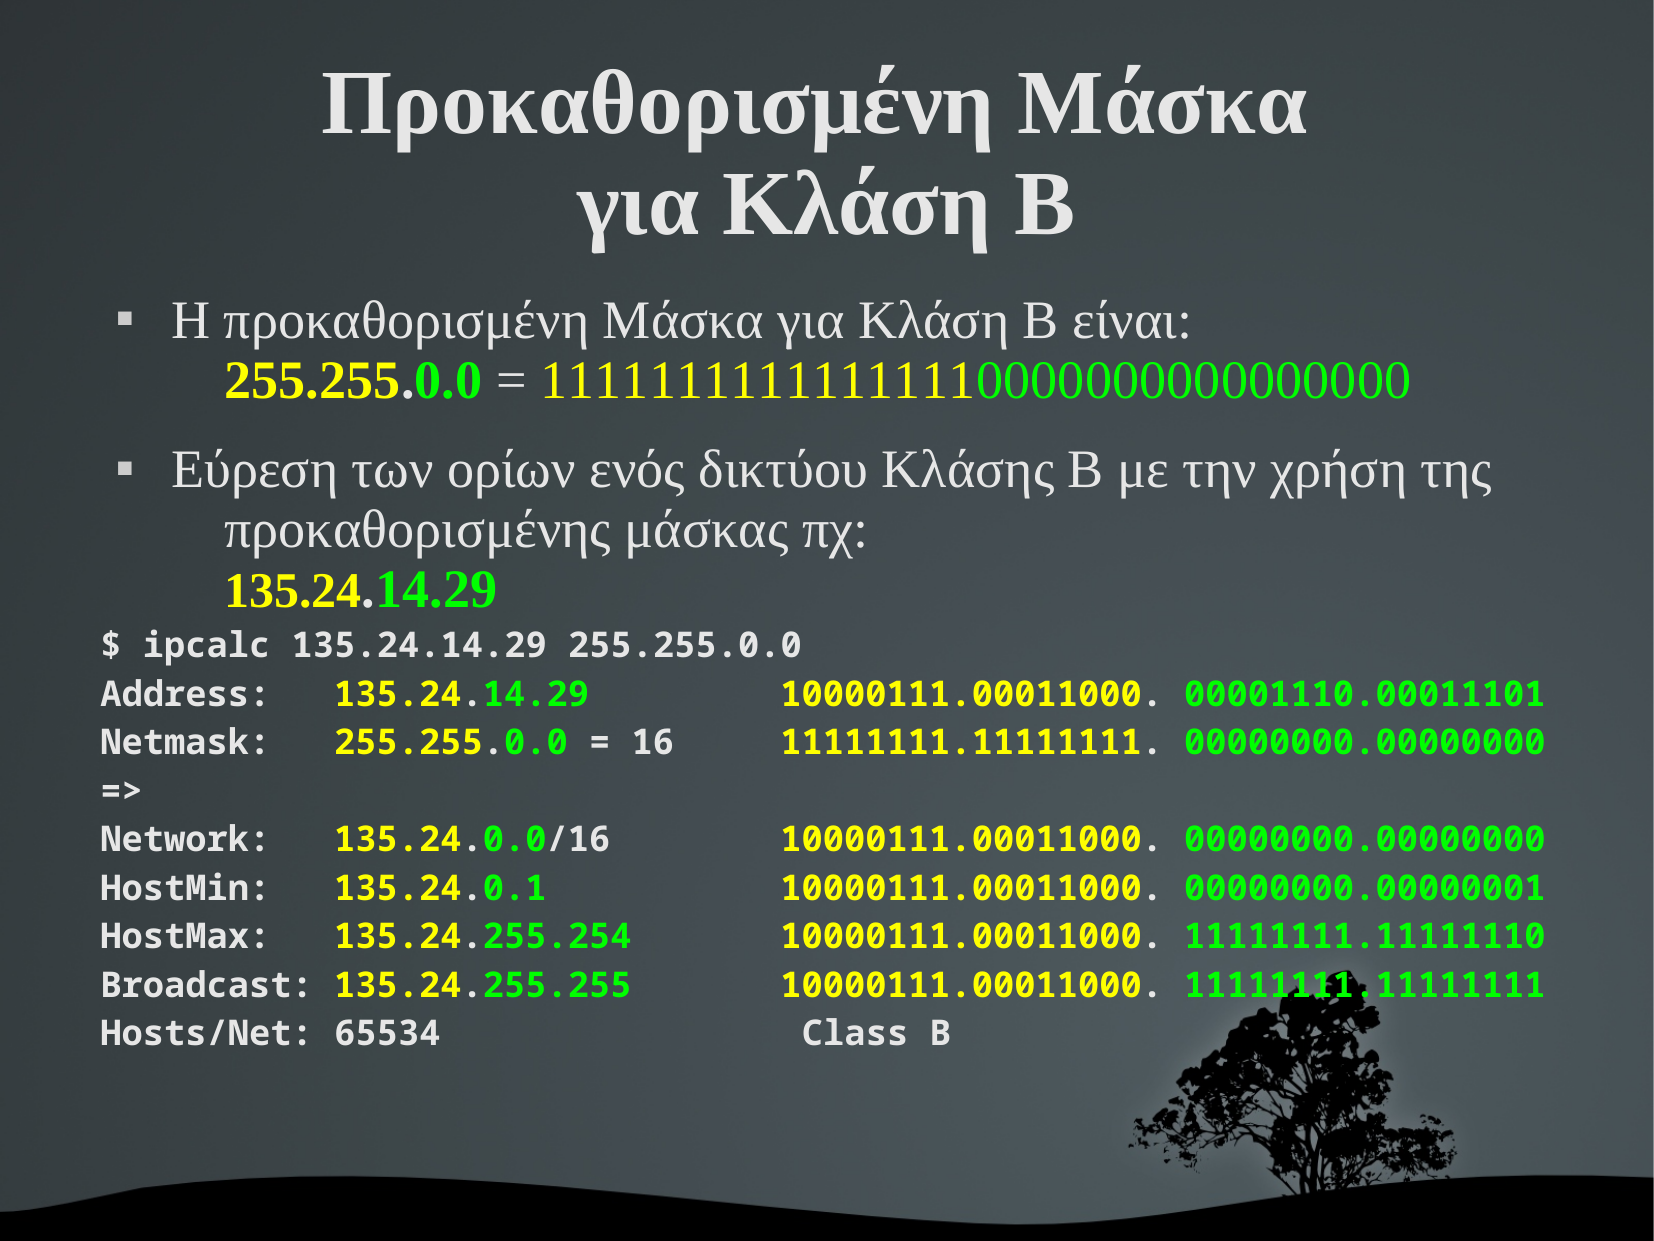

Προκαθορισμένη Μάσκα
για Κλάση B
# Η προκαθορισμένη Μάσκα για Κλάση B είναι: 255.255.0.0 = 11111111111111110000000000000000
Εύρεση των ορίων ενός δικτύου Κλάσης B με την χρήση της προκαθορισμένης μάσκας πχ:
135.24.14.29
$ ipcalc 135.24.14.29 255.255.0.0
Address: 135.24.14.29 10000111.00011000. 00001110.00011101
Netmask: 255.255.0.0 = 16 11111111.11111111. 00000000.00000000
=>
Network: 135.24.0.0/16 10000111.00011000. 00000000.00000000
HostMin: 135.24.0.1 10000111.00011000. 00000000.00000001
HostMax: 135.24.255.254 10000111.00011000. 11111111.11111110
Broadcast: 135.24.255.255 10000111.00011000. 11111111.11111111
Hosts/Net: 65534 Class B